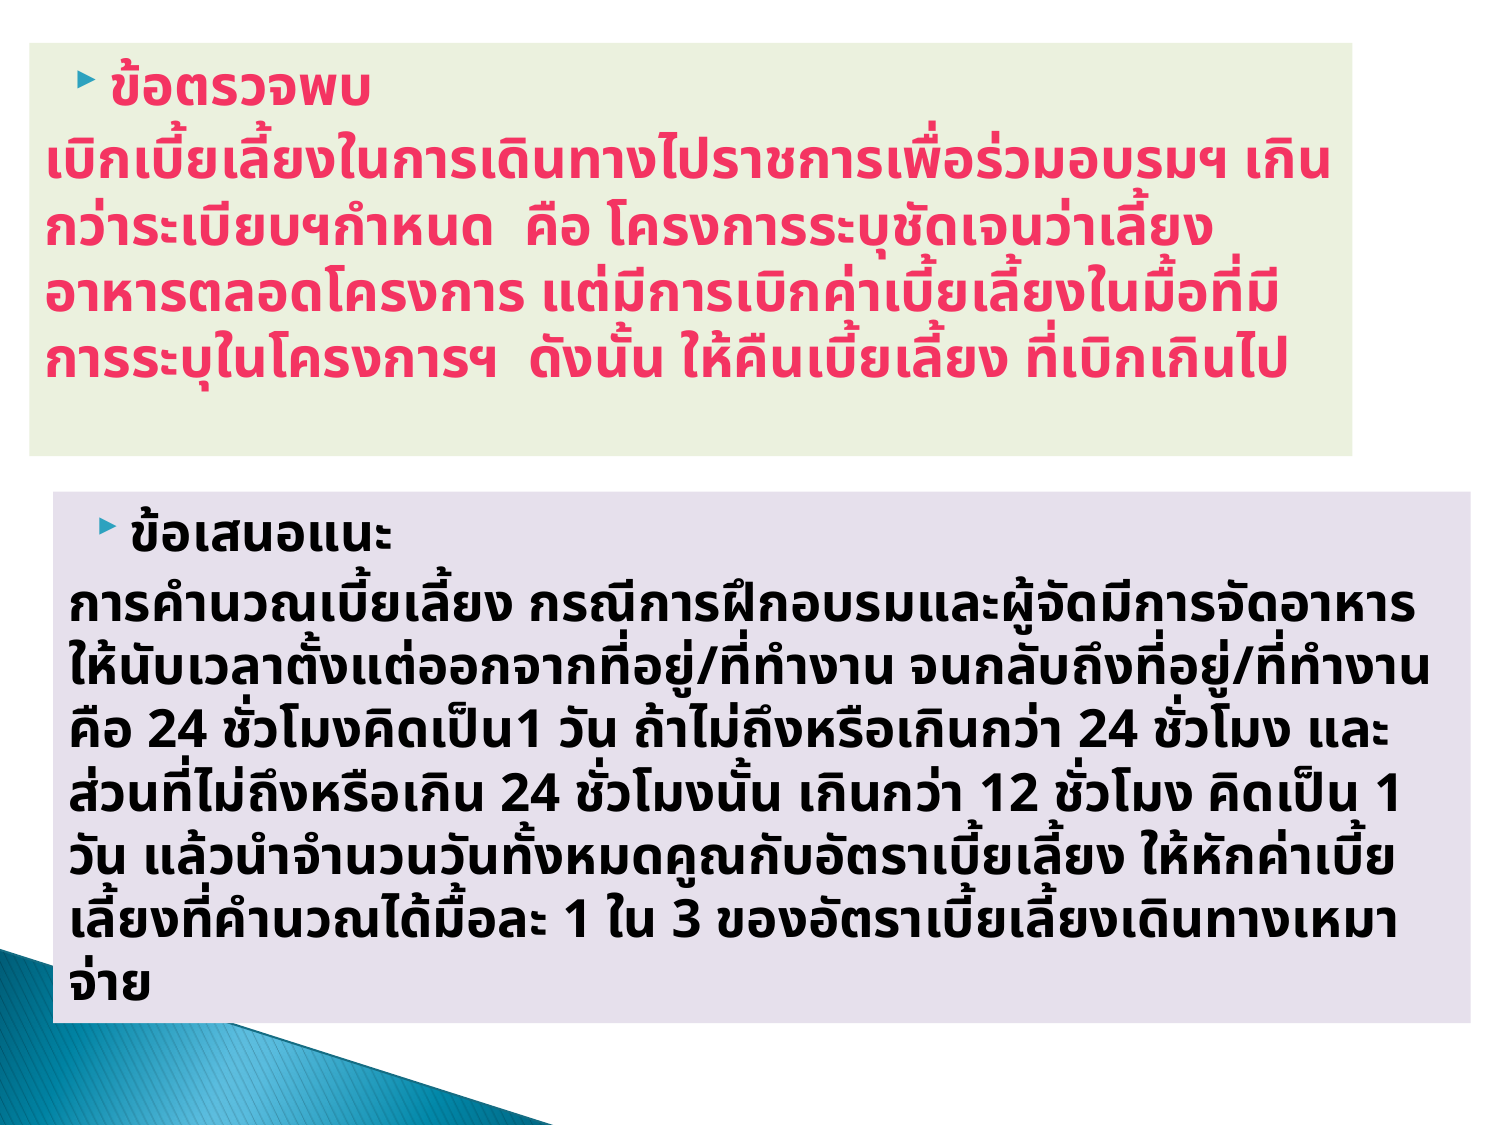

# ข้อตรวจพบ
เบิกเบี้ยเลี้ยงในการเดินทางไปราชการเพื่อร่วมอบรมฯ เกินกว่าระเบียบฯกำหนด คือ โครงการระบุชัดเจนว่าเลี้ยงอาหารตลอดโครงการ แต่มีการเบิกค่าเบี้ยเลี้ยงในมื้อที่มีการระบุในโครงการฯ ดังนั้น ให้คืนเบี้ยเลี้ยง ที่เบิกเกินไป
ข้อเสนอแนะ
การคำนวณเบี้ยเลี้ยง กรณีการฝึกอบรมและผู้จัดมีการจัดอาหาร ให้นับเวลาตั้งแต่ออกจากที่อยู่/ที่ทำงาน จนกลับถึงที่อยู่/ที่ทำงาน คือ 24 ชั่วโมงคิดเป็น1 วัน ถ้าไม่ถึงหรือเกินกว่า 24 ชั่วโมง และส่วนที่ไม่ถึงหรือเกิน 24 ชั่วโมงนั้น เกินกว่า 12 ชั่วโมง คิดเป็น 1 วัน แล้วนำจำนวนวันทั้งหมดคูณกับอัตราเบี้ยเลี้ยง ให้หักค่าเบี้ยเลี้ยงที่คำนวณได้มื้อละ 1 ใน 3 ของอัตราเบี้ยเลี้ยงเดินทางเหมาจ่าย